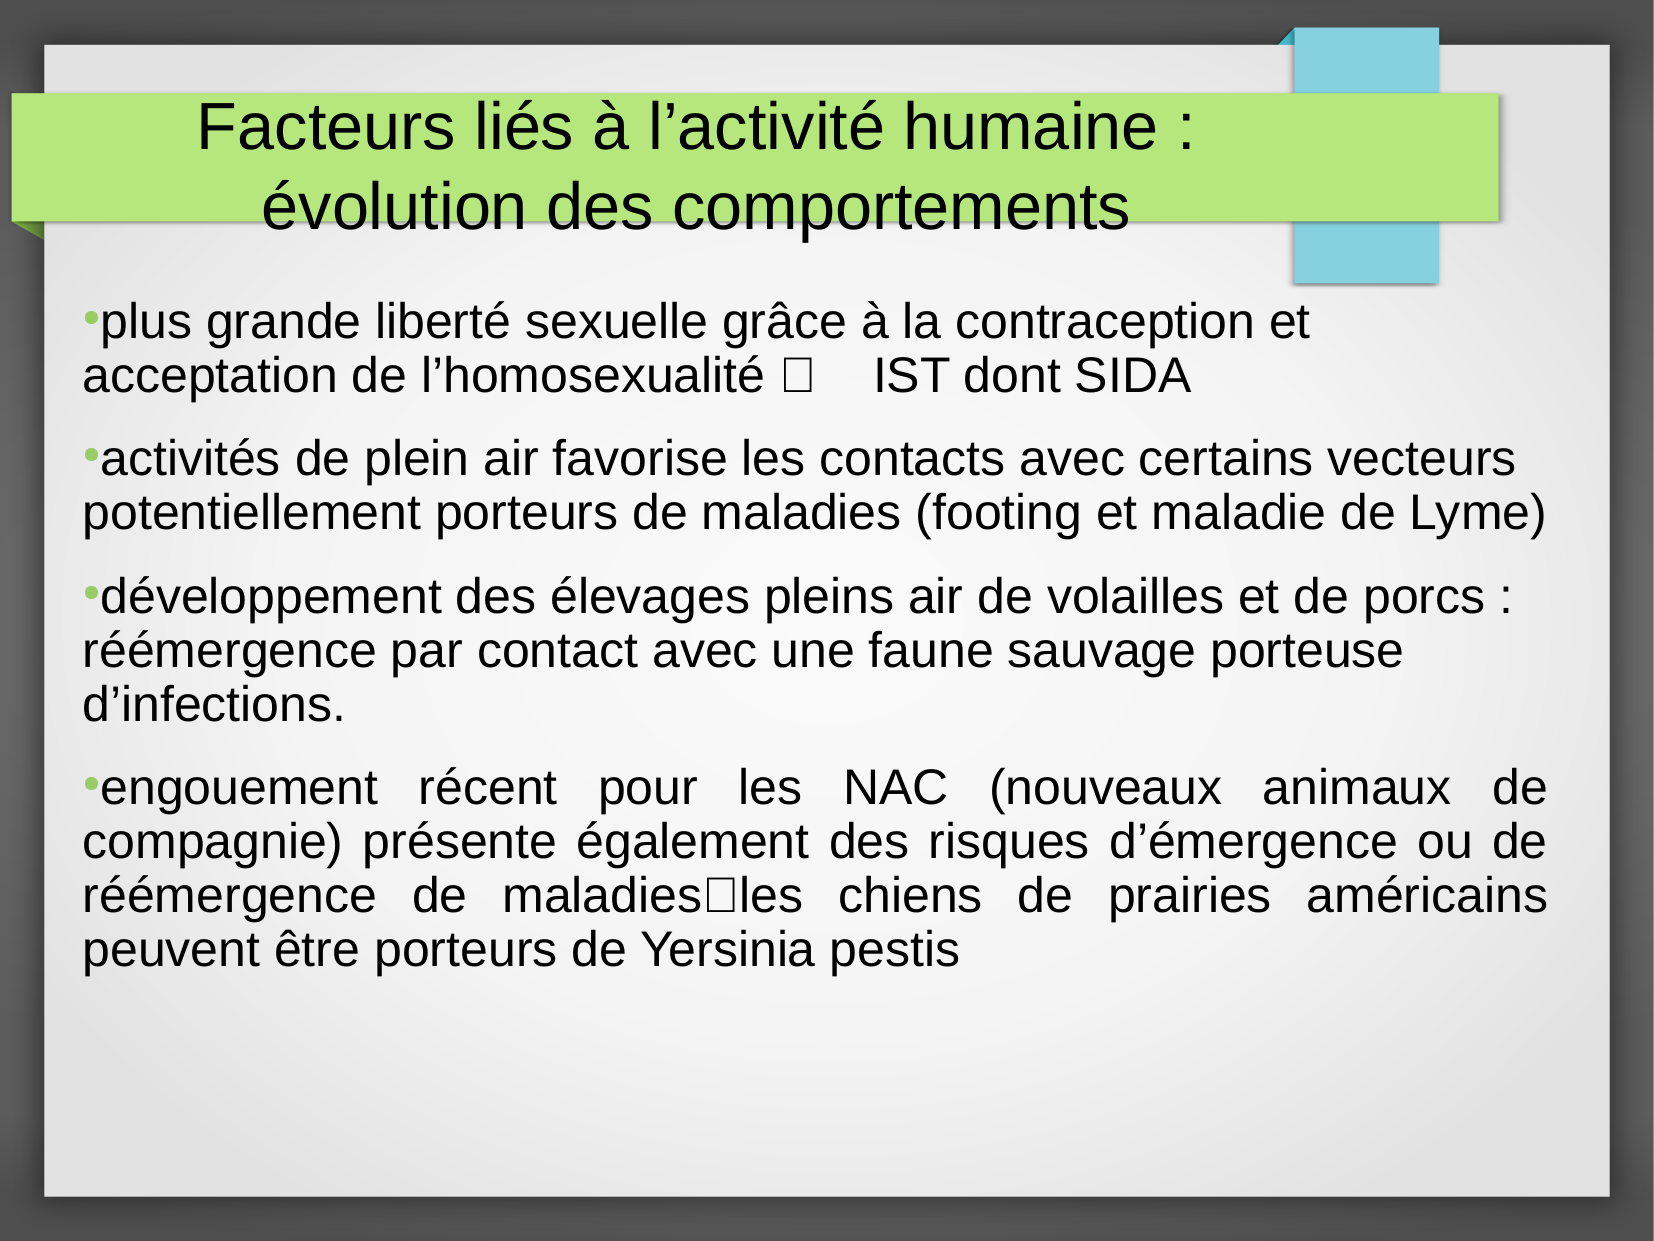

# Facteurs liés à l’activité humaine : évolution des comportements
plus grande liberté sexuelle grâce à la contraception et acceptation de l’homosexualité  IST dont SIDA
activités de plein air favorise les contacts avec certains vecteurs potentiellement porteurs de maladies (footing et maladie de Lyme)
développement des élevages pleins air de volailles et de porcs : réémergence par contact avec une faune sauvage porteuse d’infections.
engouement récent pour les NAC (nouveaux animaux de compagnie) présente également des risques d’émergence ou de réémergence de maladiesles chiens de prairies américains peuvent être porteurs de Yersinia pestis